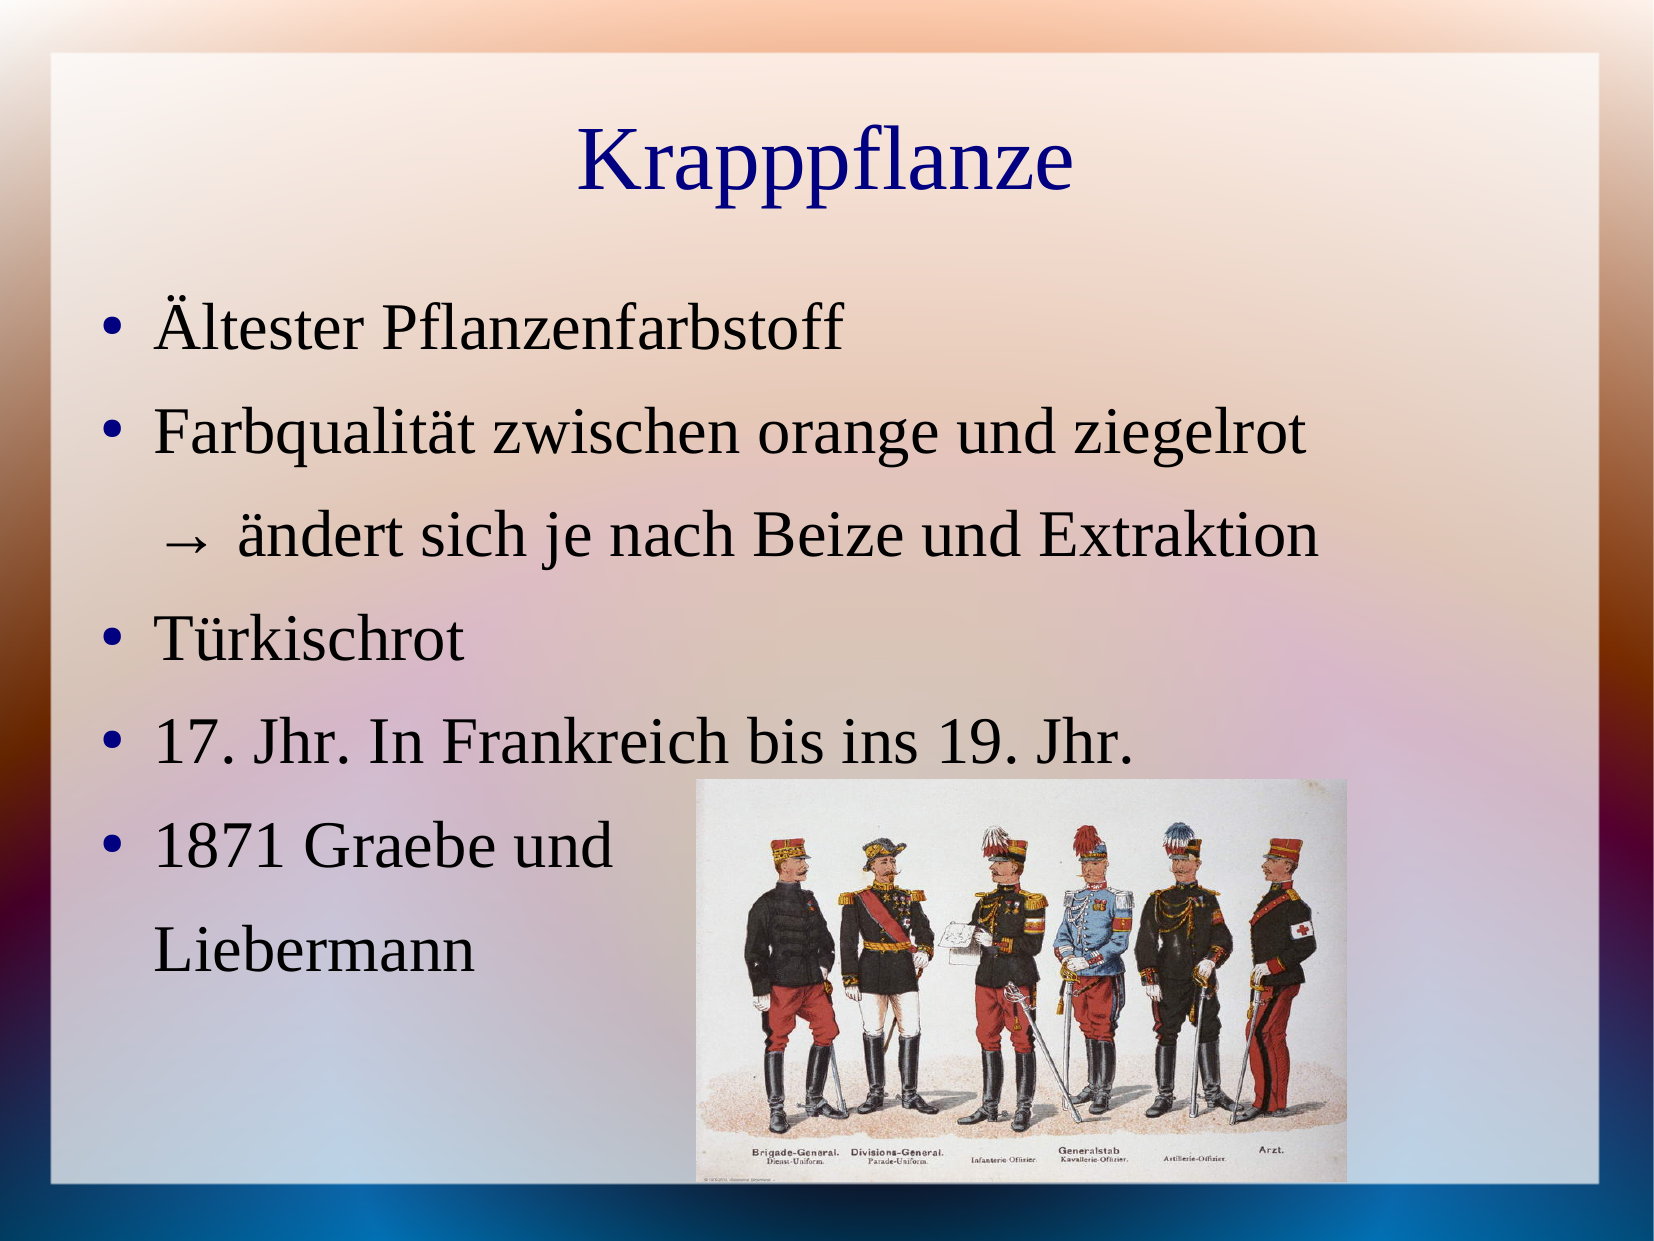

# Krapppflanze
Ältester Pflanzenfarbstoff
Farbqualität zwischen orange und ziegelrot
→ ändert sich je nach Beize und Extraktion
Türkischrot
17. Jhr. In Frankreich bis ins 19. Jhr.
1871 Graebe und
Liebermann